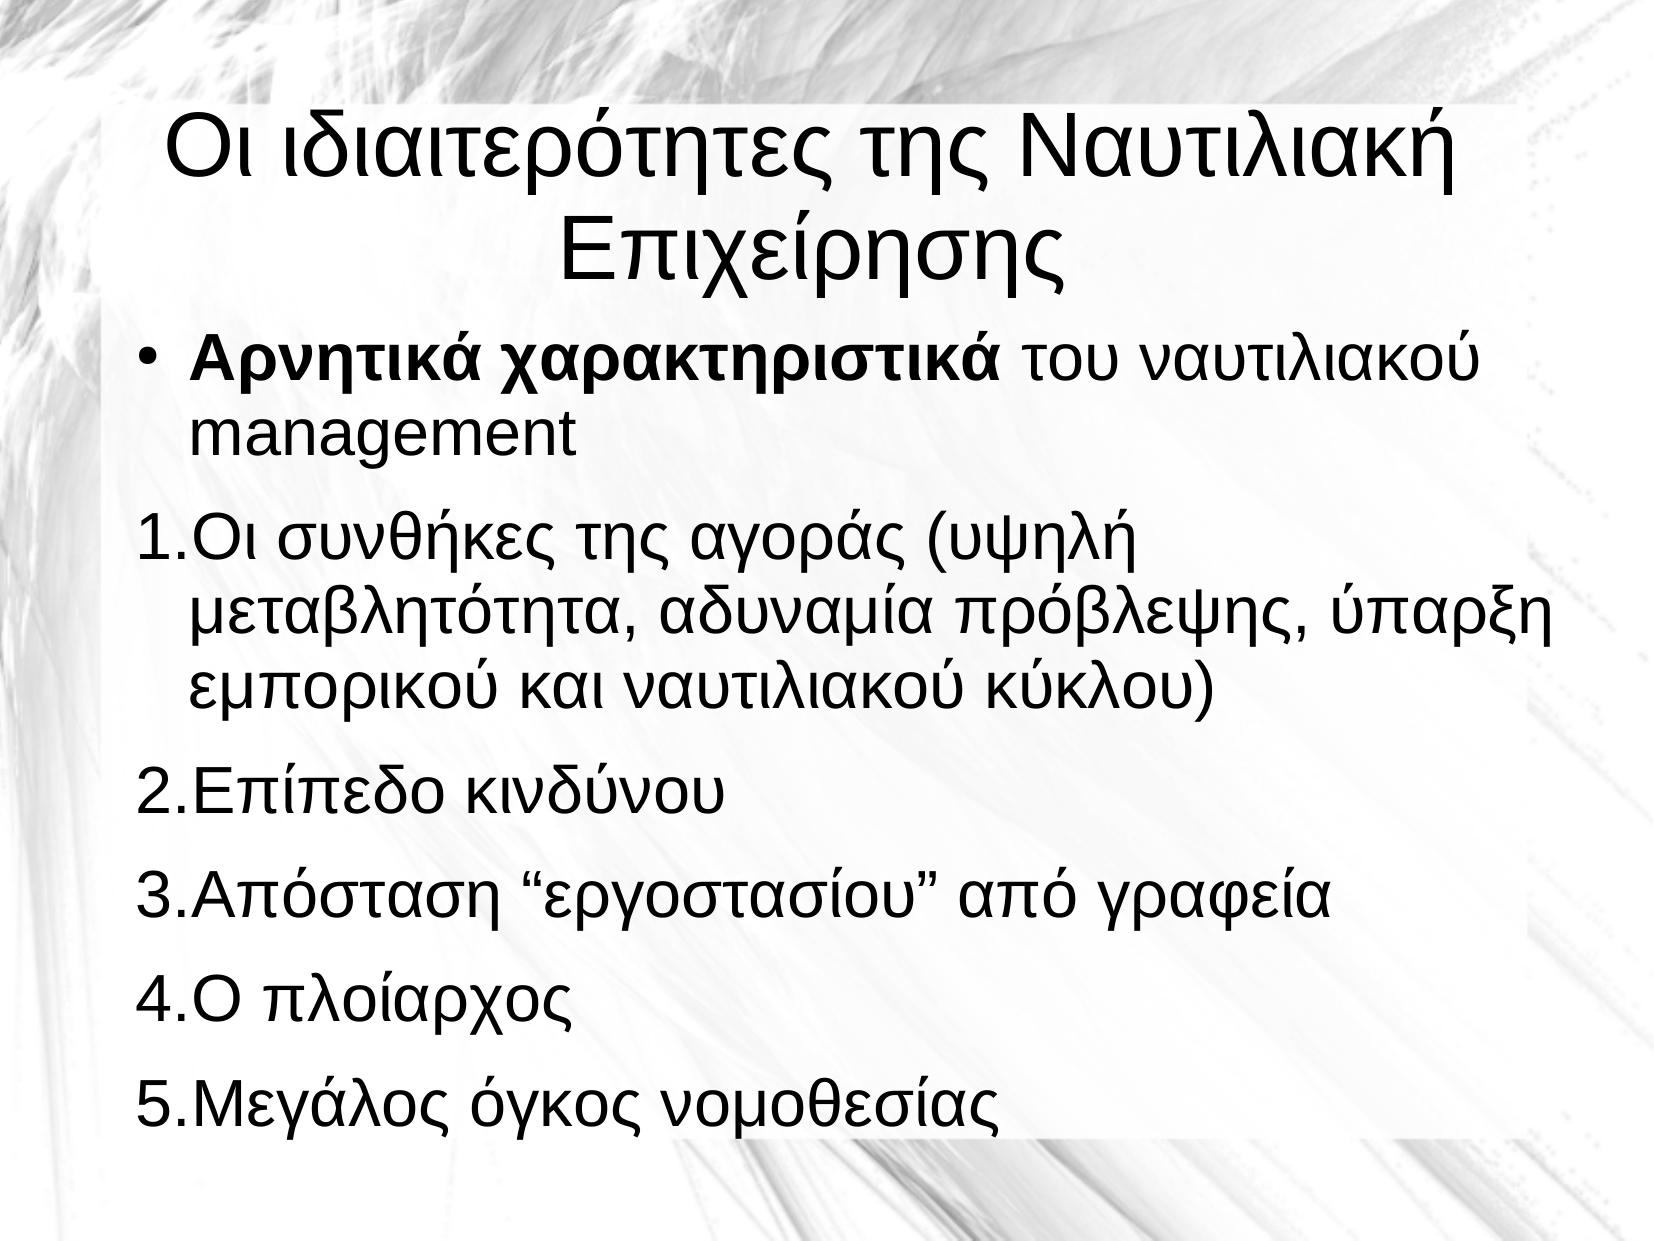

# Οι ιδιαιτερότητες της Ναυτιλιακή Επιχείρησης
Αρνητικά χαρακτηριστικά του ναυτιλιακού management
Οι συνθήκες της αγοράς (υψηλή μεταβλητότητα, αδυναμία πρόβλεψης, ύπαρξη εμπορικού και ναυτιλιακού κύκλου)
Επίπεδο κινδύνου
Απόσταση “εργοστασίου” από γραφεία
Ο πλοίαρχος
Μεγάλος όγκος νομοθεσίας